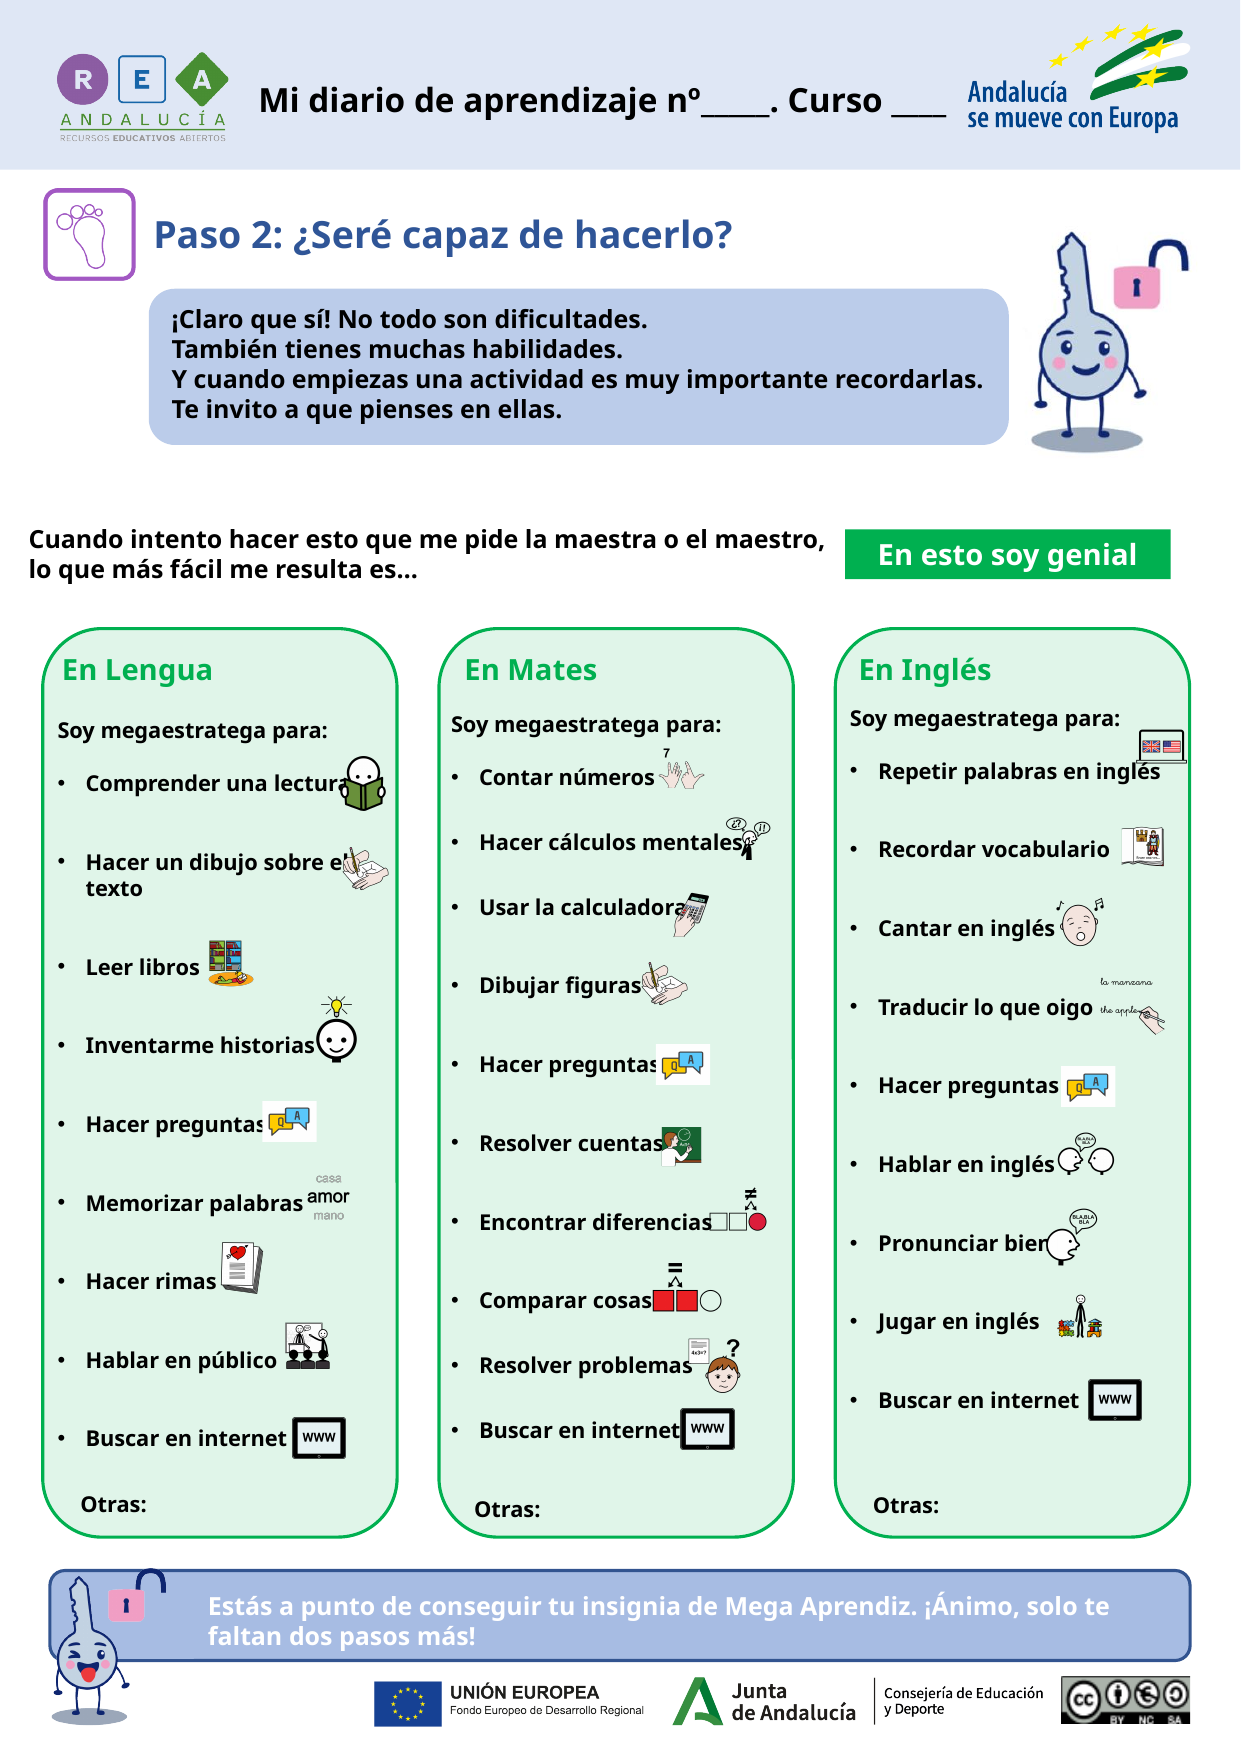

Mi diario de aprendizaje nº_____. Curso ____
Paso 2: ¿Seré capaz de hacerlo?
¡Claro que sí! No todo son dificultades.
También tienes muchas habilidades.
Y cuando empiezas una actividad es muy importante recordarlas.
Te invito a que pienses en ellas.
Cuando intento hacer esto que me pide la maestra o el maestro,
lo que más fácil me resulta es…
En esto soy genial
En Lengua
En Mates
En Inglés
Soy megaestratega para:
Repetir palabras en inglés
Recordar vocabulario
Cantar en inglés
Traducir lo que oigo
Hacer preguntas
Hablar en inglés
Pronunciar bien
Jugar en inglés
Buscar en internet
 Otras:
Soy megaestratega para:
Contar números
Hacer cálculos mentales
Usar la calculadora
Dibujar figuras
Hacer preguntas
Resolver cuentas
Encontrar diferencias
Comparar cosas
Resolver problemas
Buscar en internet
 Otras:
Soy megaestratega para:
Comprender una lectura
Hacer un dibujo sobre el texto
Leer libros
Inventarme historias
Hacer preguntas
Memorizar palabras
Hacer rimas
Hablar en público
Buscar en internet
 Otras:
Estás a punto de conseguir tu insignia de Mega Aprendiz. ¡Ánimo, solo te faltan dos pasos más!